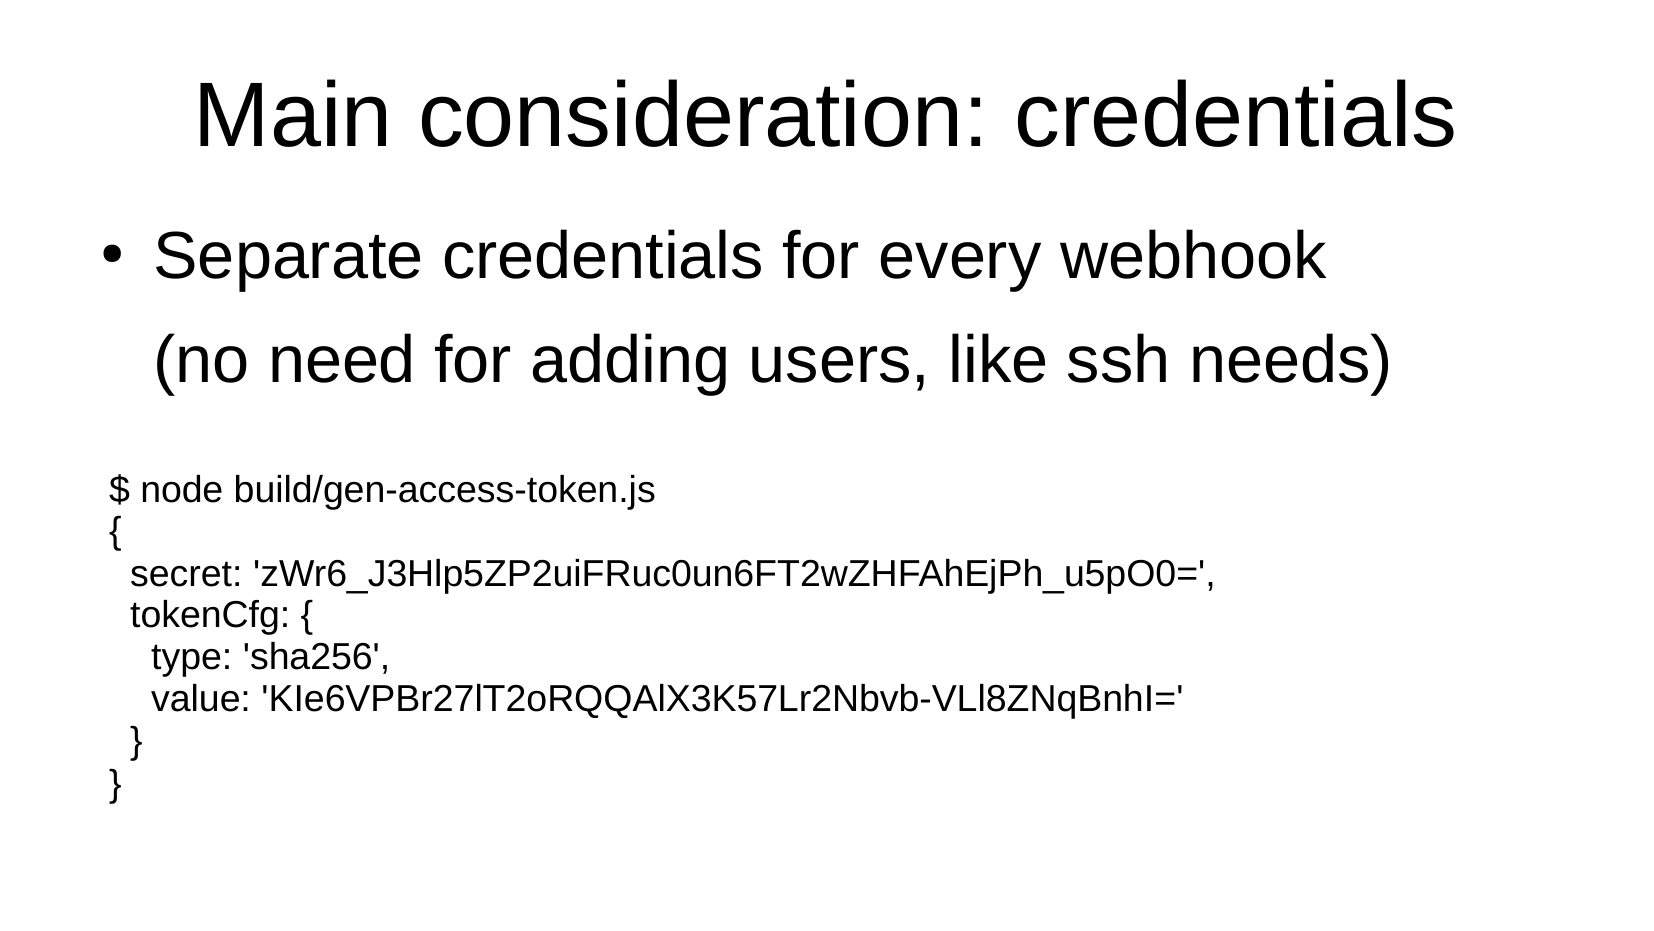

# Main consideration: credentials
Separate credentials for every webhook
(no need for adding users, like ssh needs)
$ node build/gen-access-token.js
{
 secret: 'zWr6_J3Hlp5ZP2uiFRuc0un6FT2wZHFAhEjPh_u5pO0=',
 tokenCfg: {
 type: 'sha256',
 value: 'KIe6VPBr27lT2oRQQAlX3K57Lr2Nbvb-VLl8ZNqBnhI='
 }
}